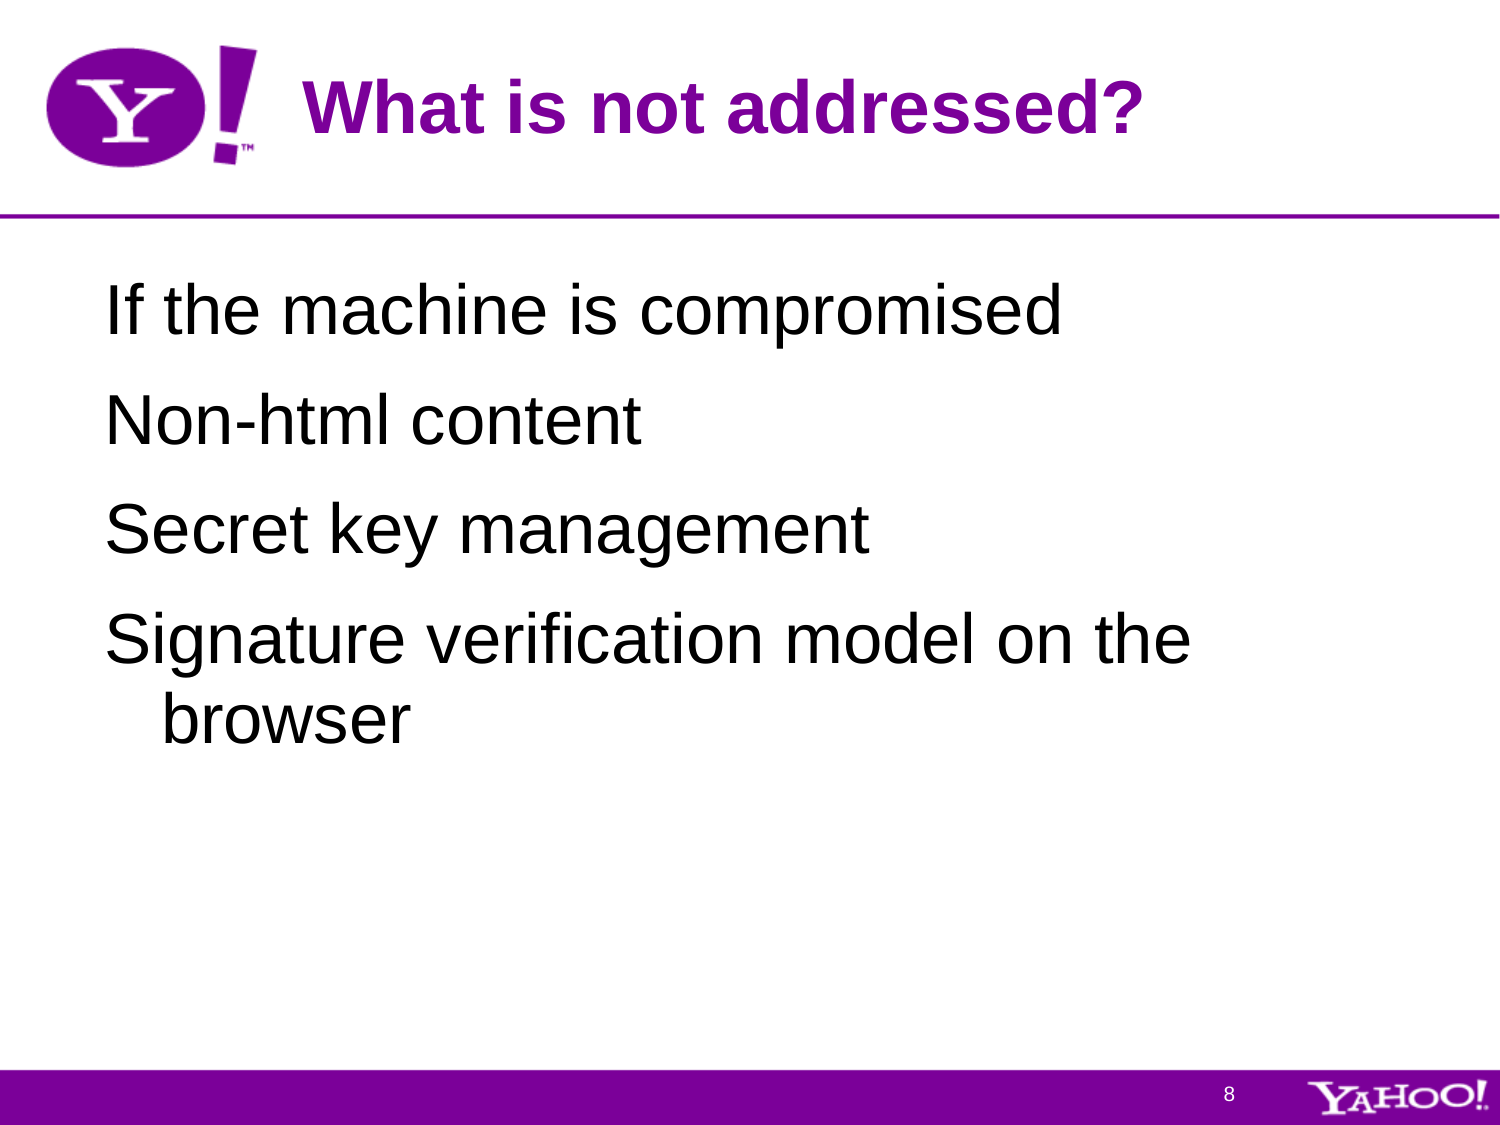

# What is not addressed?
If the machine is compromised
Non-html content
Secret key management
Signature verification model on the browser
8